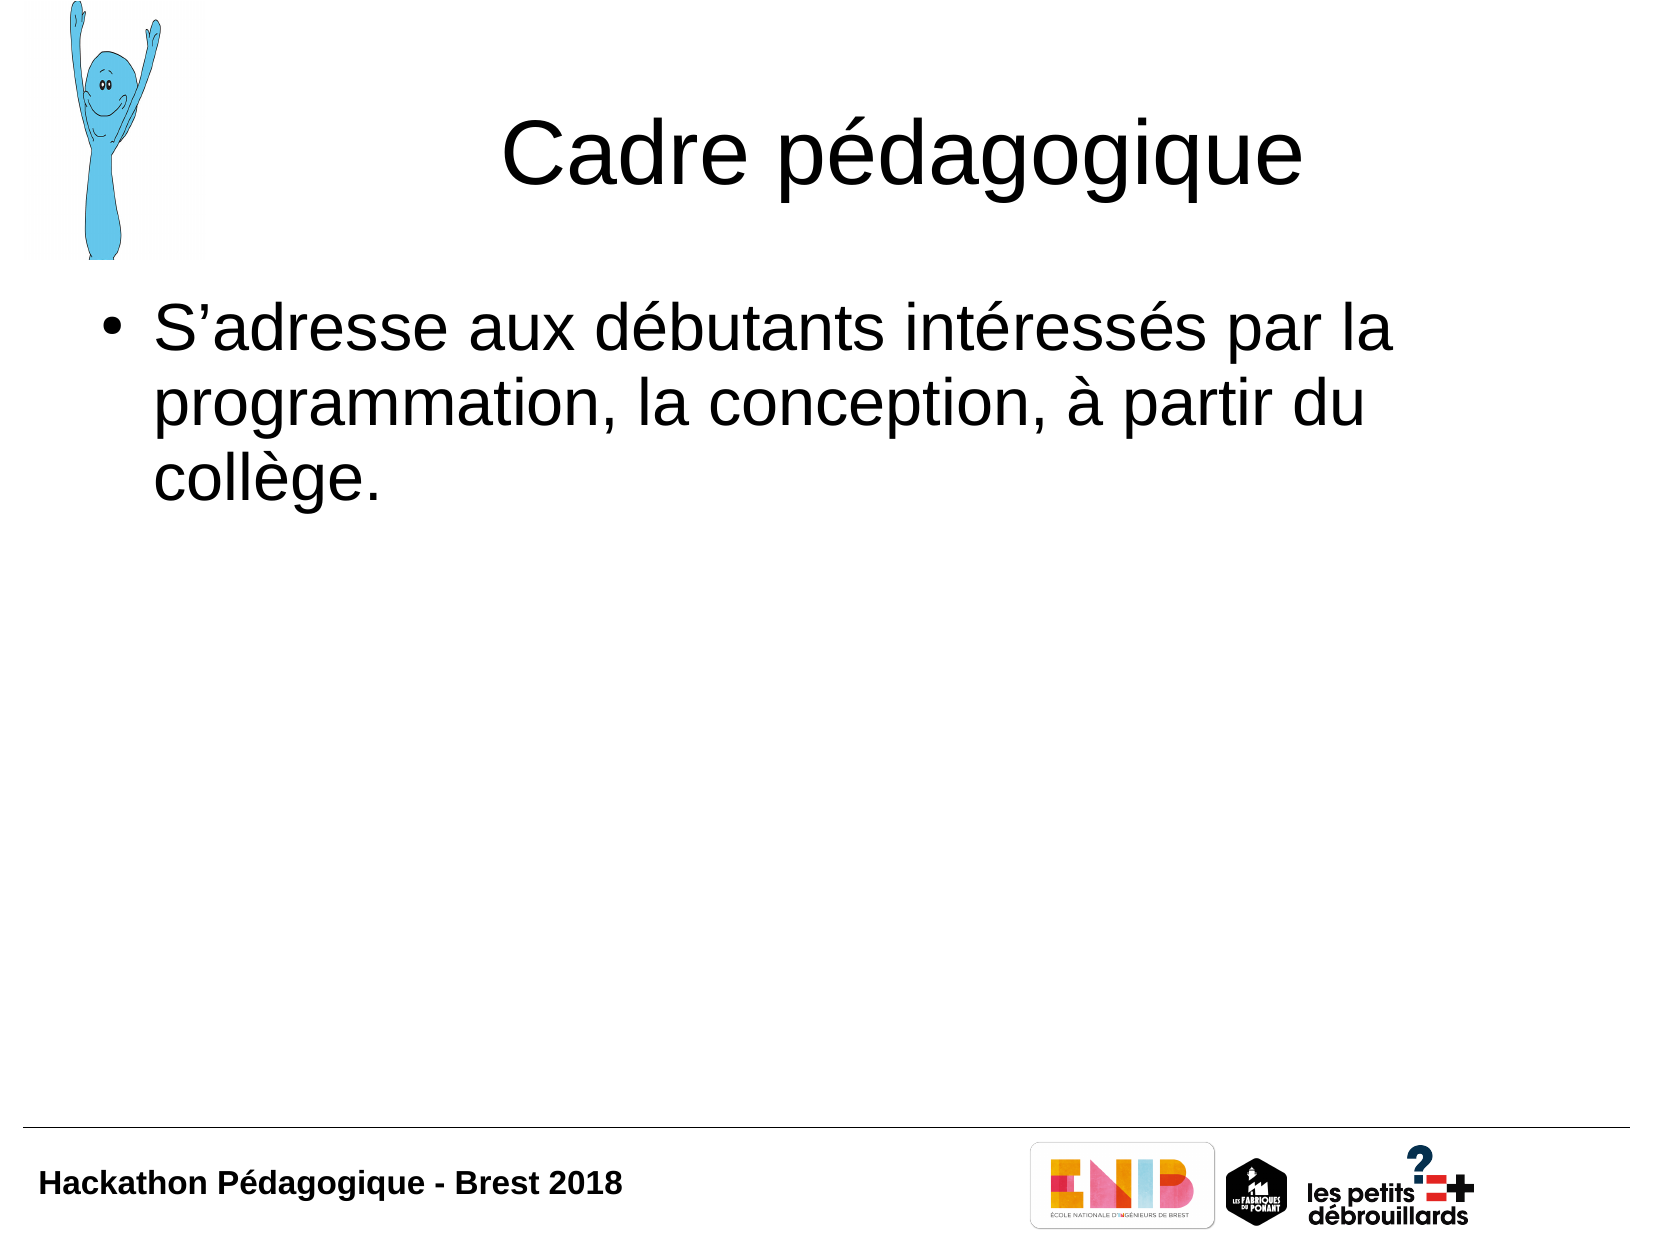

# Cadre pédagogique
S’adresse aux débutants intéressés par la programmation, la conception, à partir du collège.
Hackathon Pédagogique - Brest 2018